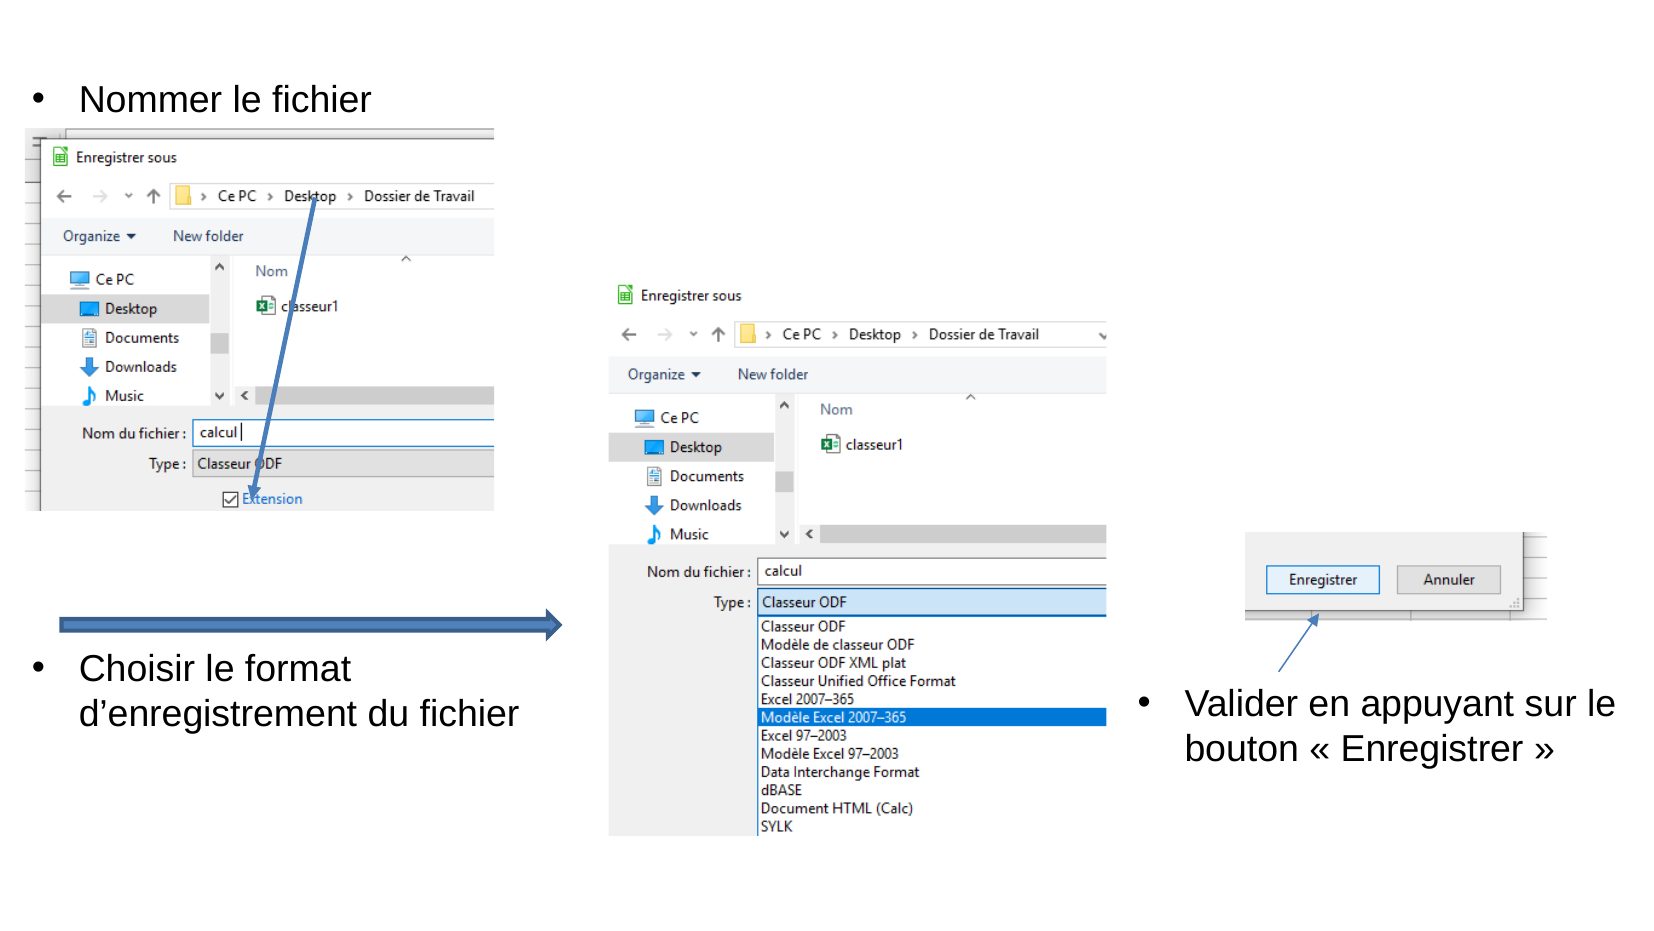

Nommer le fichier
Choisir le format d’enregistrement du fichier
Valider en appuyant sur le bouton « Enregistrer »